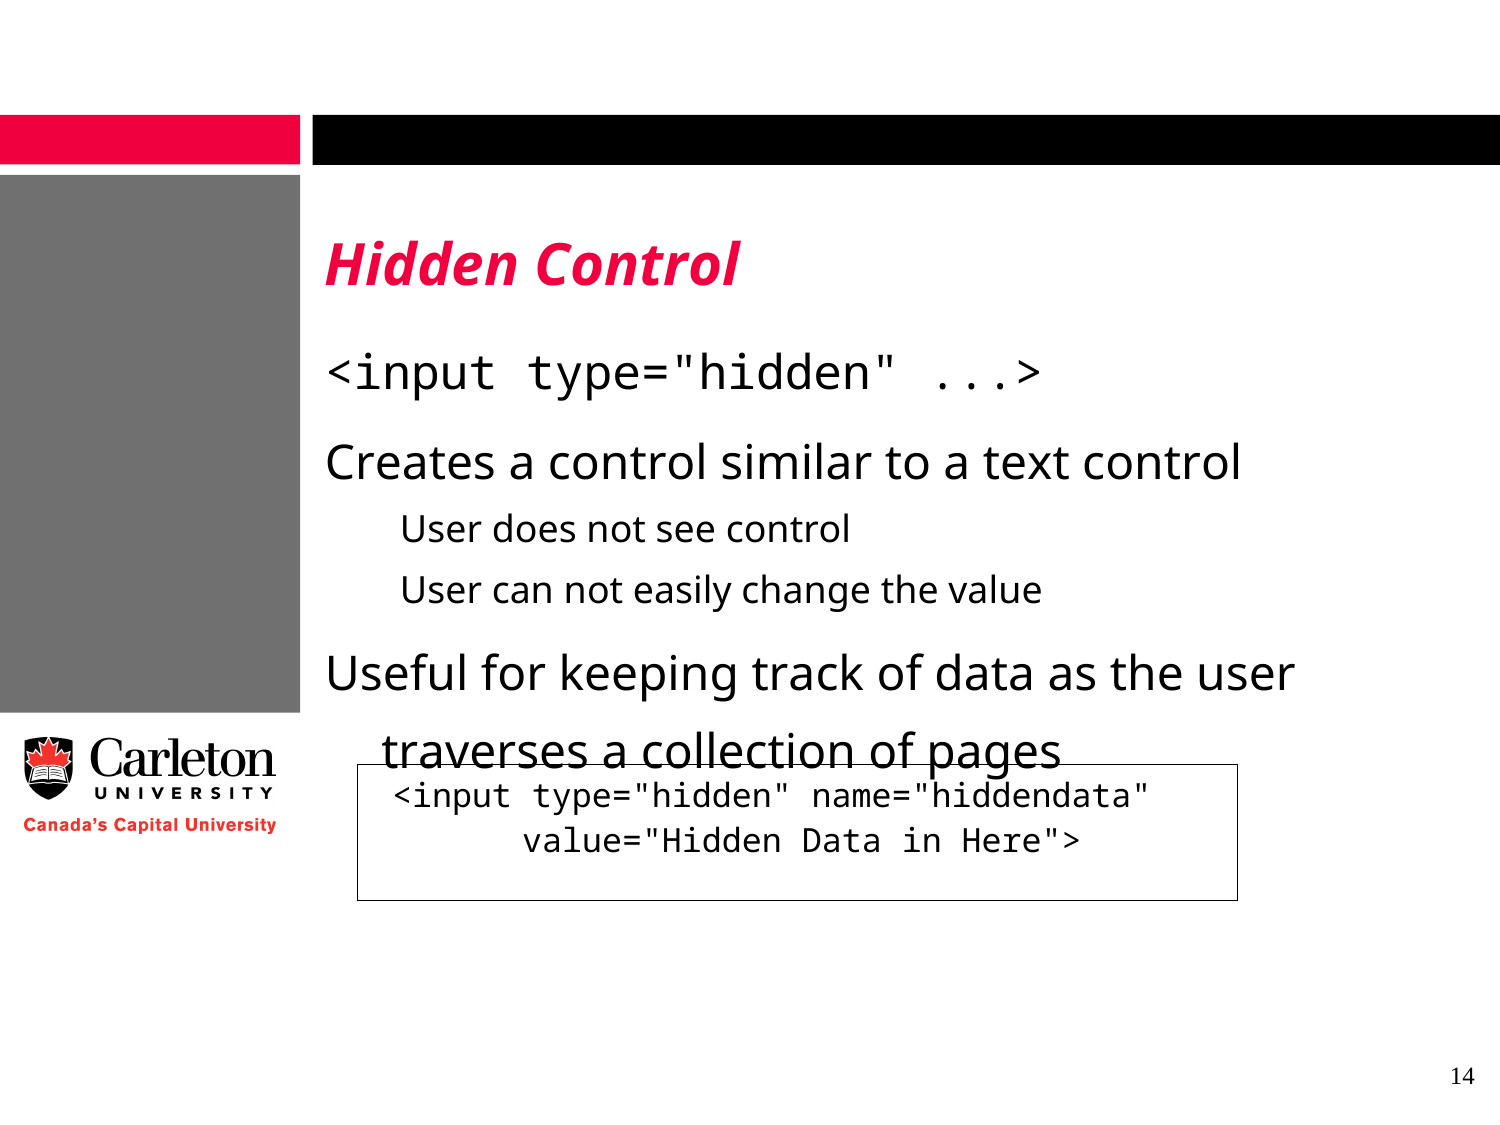

# Hidden Control
<input type="hidden" ...>
Creates a control similar to a text control
User does not see control
User can not easily change the value
Useful for keeping track of data as the user traverses a collection of pages
 <input type="hidden" name="hiddendata"
	value="Hidden Data in Here">
14